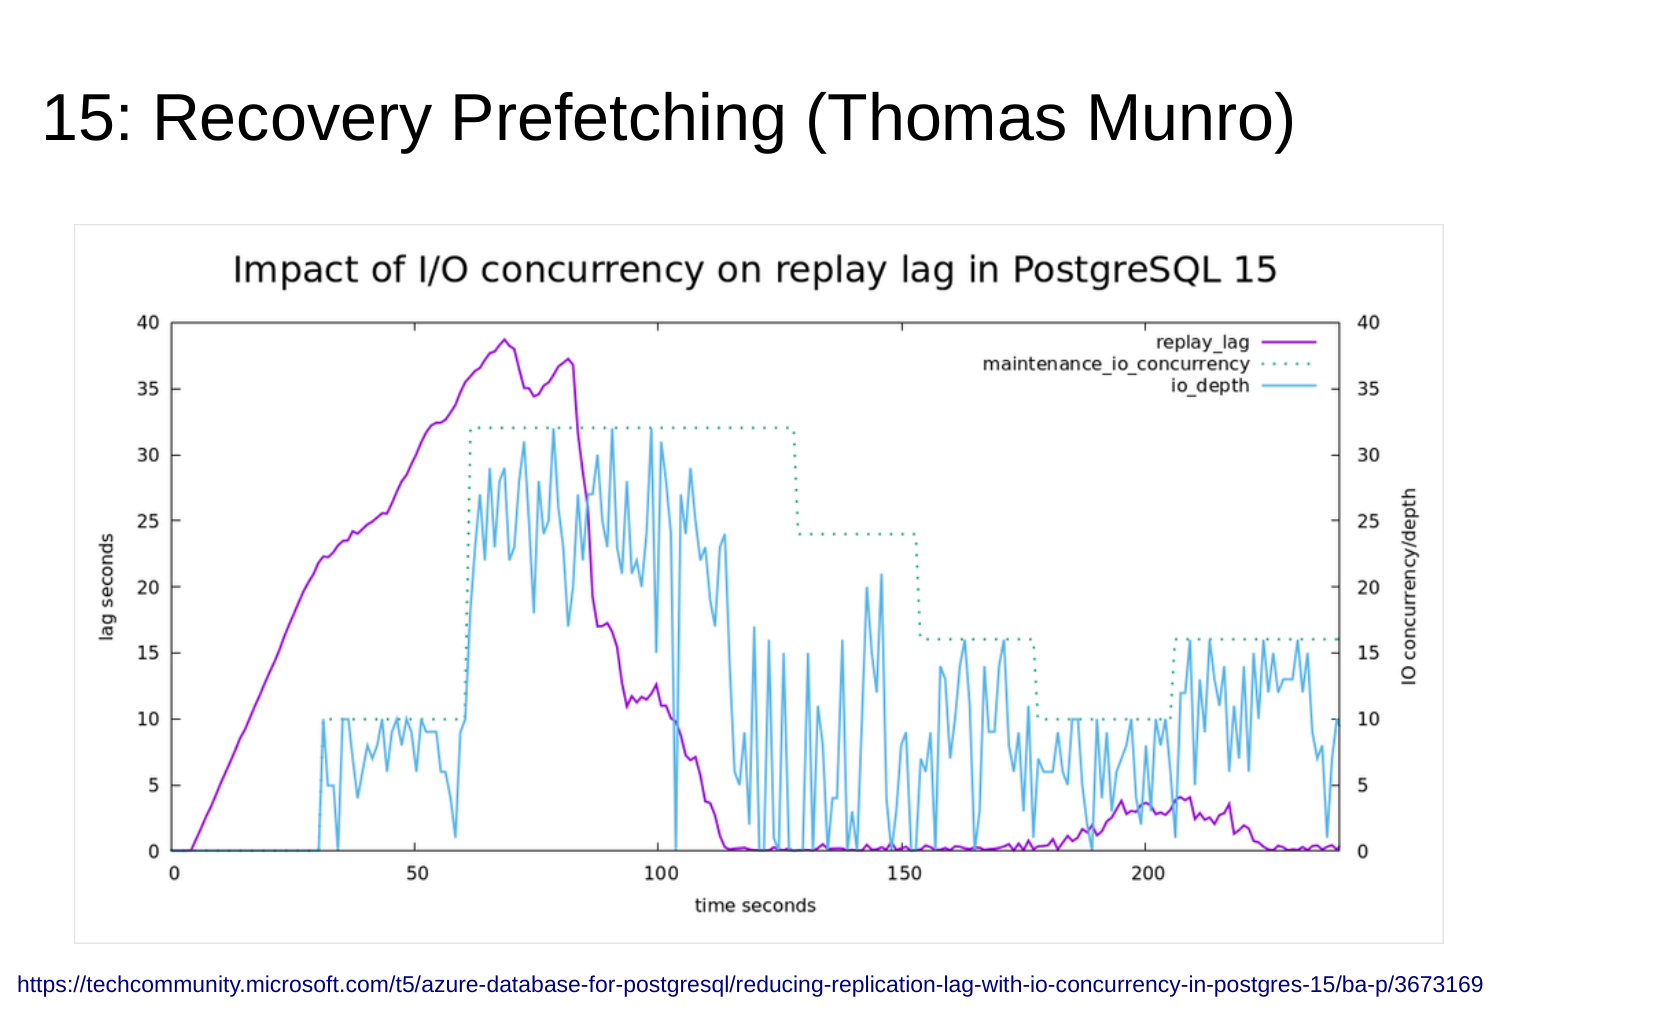

# 15: Recovery Prefetching (Thomas Munro)
https://techcommunity.microsoft.com/t5/azure-database-for-postgresql/reducing-replication-lag-with-io-concurrency-in-postgres-15/ba-p/3673169